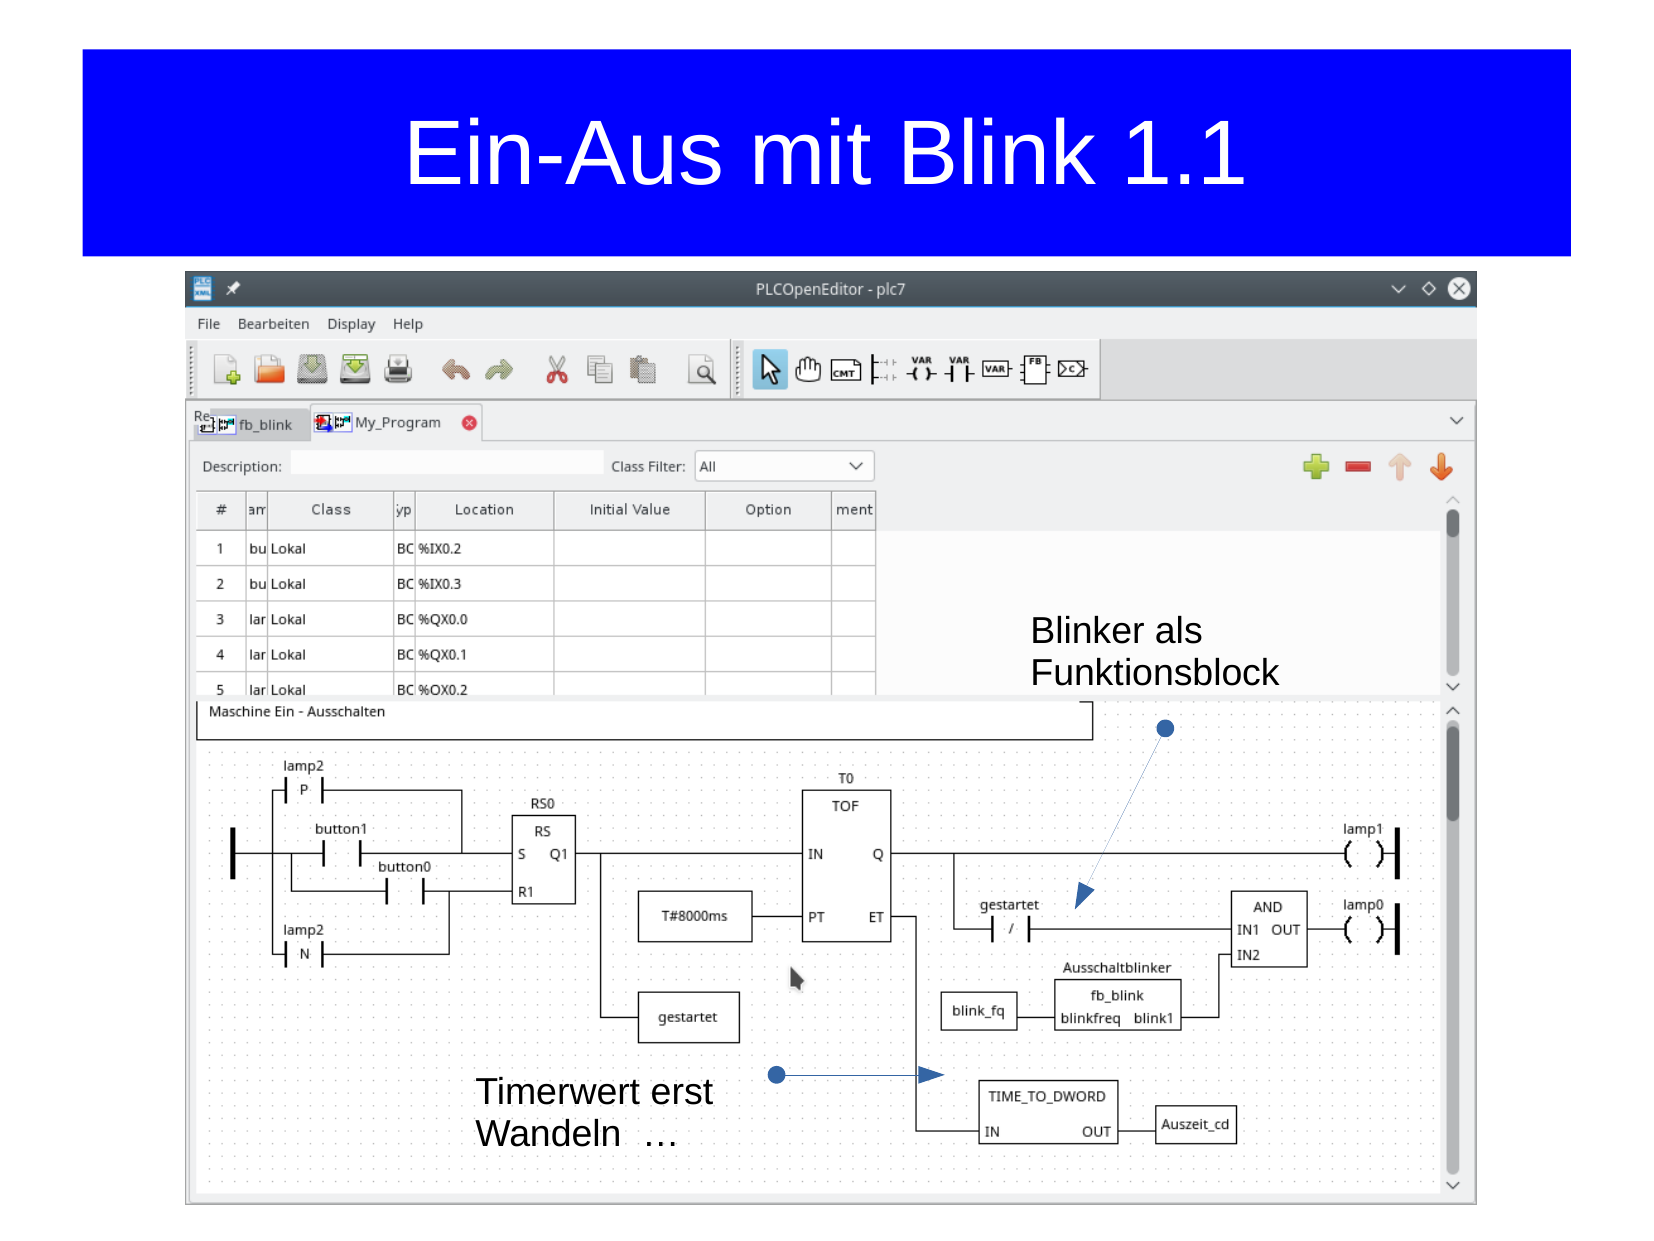

#
Ein-Aus mit Blink 1.1
Blinker als Funktionsblock
Timerwert erst Wandeln …